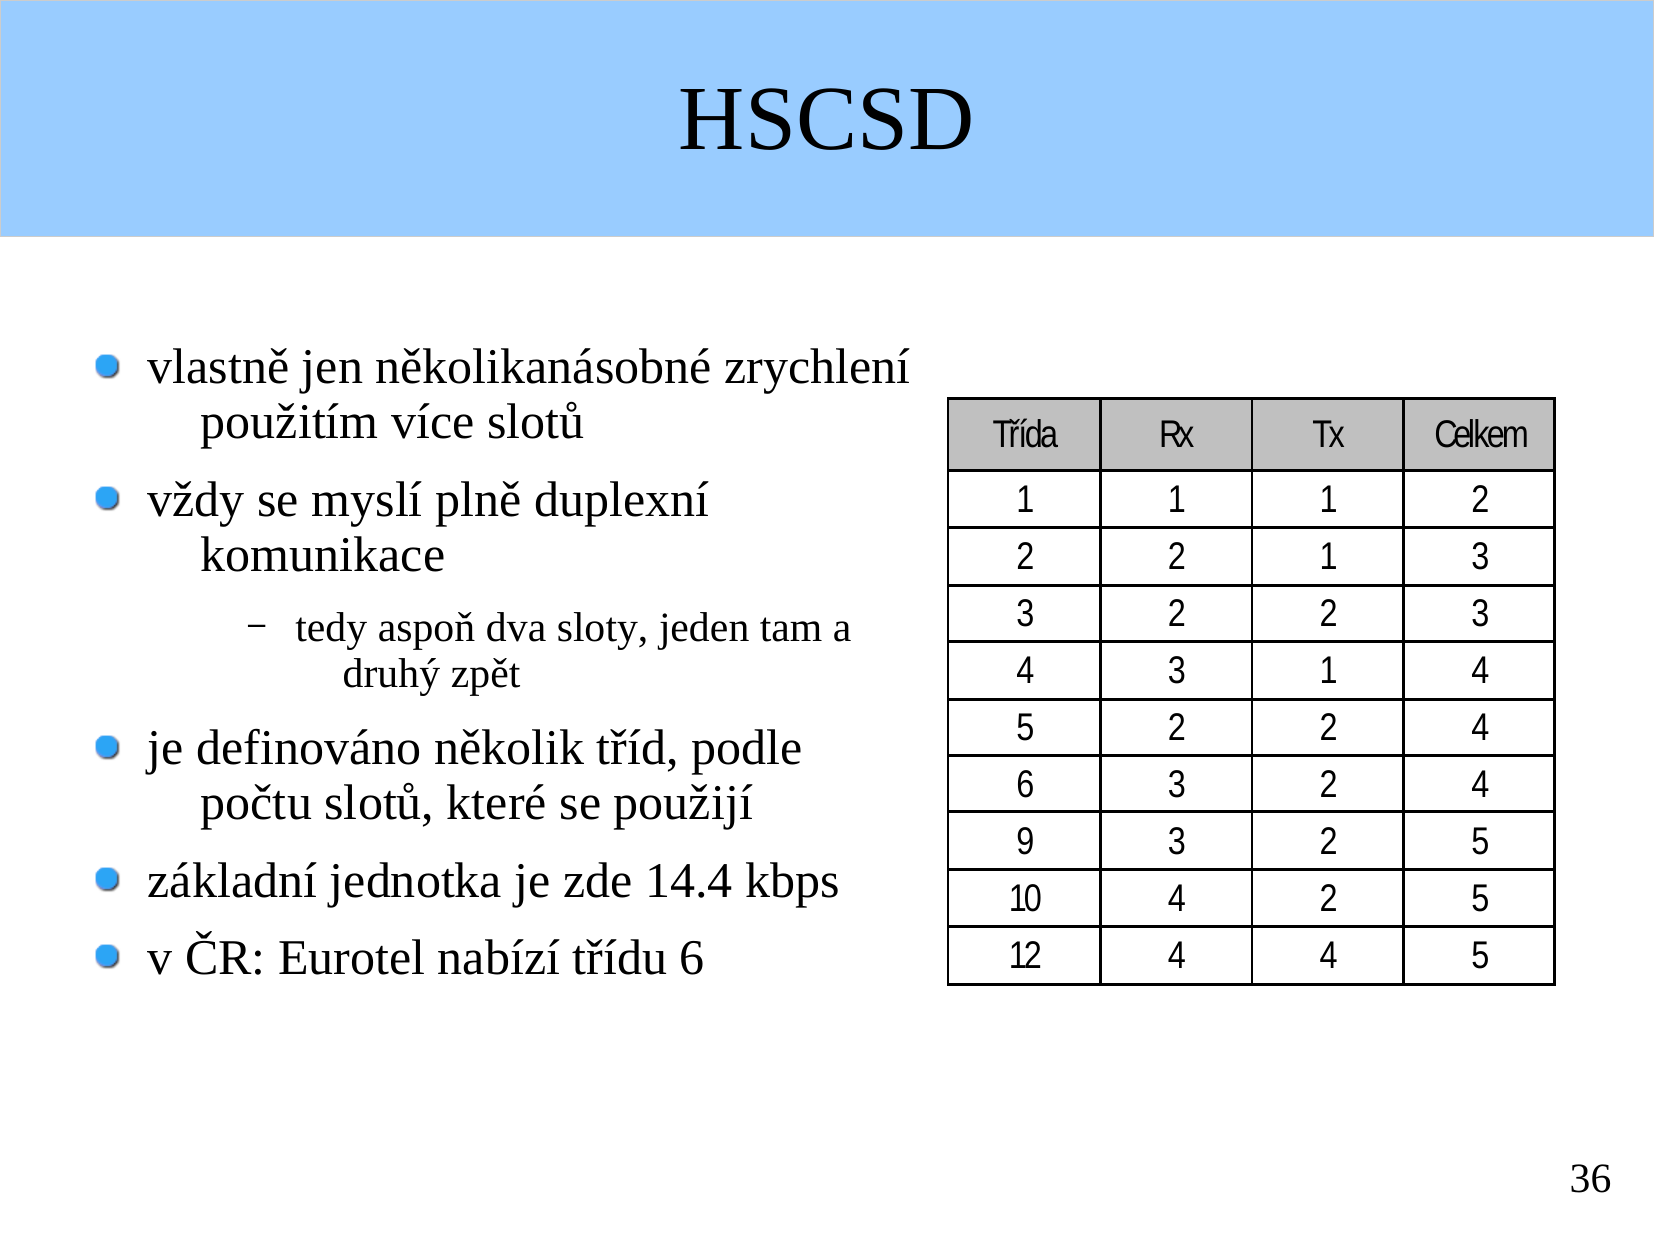

# HSCSD
vlastně jen několikanásobné zrychlení použitím více slotů
vždy se myslí plně duplexní komunikace
tedy aspoň dva sloty, jeden tam a druhý zpět
je definováno několik tříd, podle počtu slotů, které se použijí
základní jednotka je zde 14.4 kbps
v ČR: Eurotel nabízí třídu 6